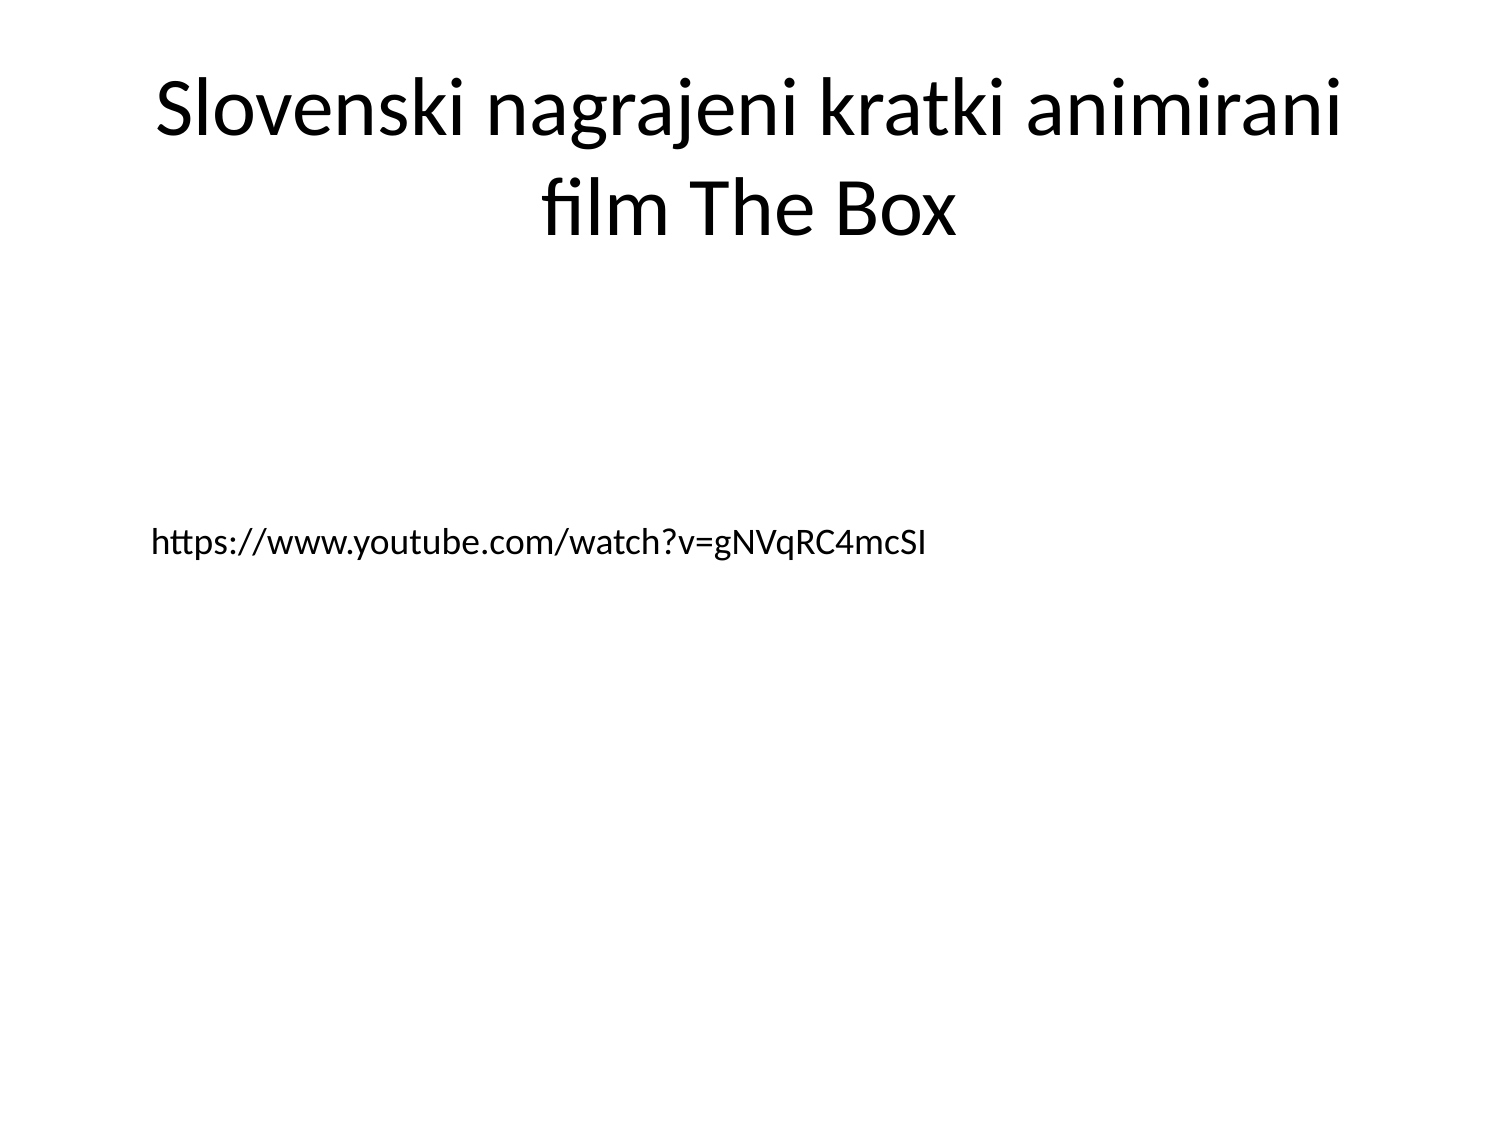

# Slovenski nagrajeni kratki animirani film The Box
https://www.youtube.com/watch?v=gNVqRC4mcSI